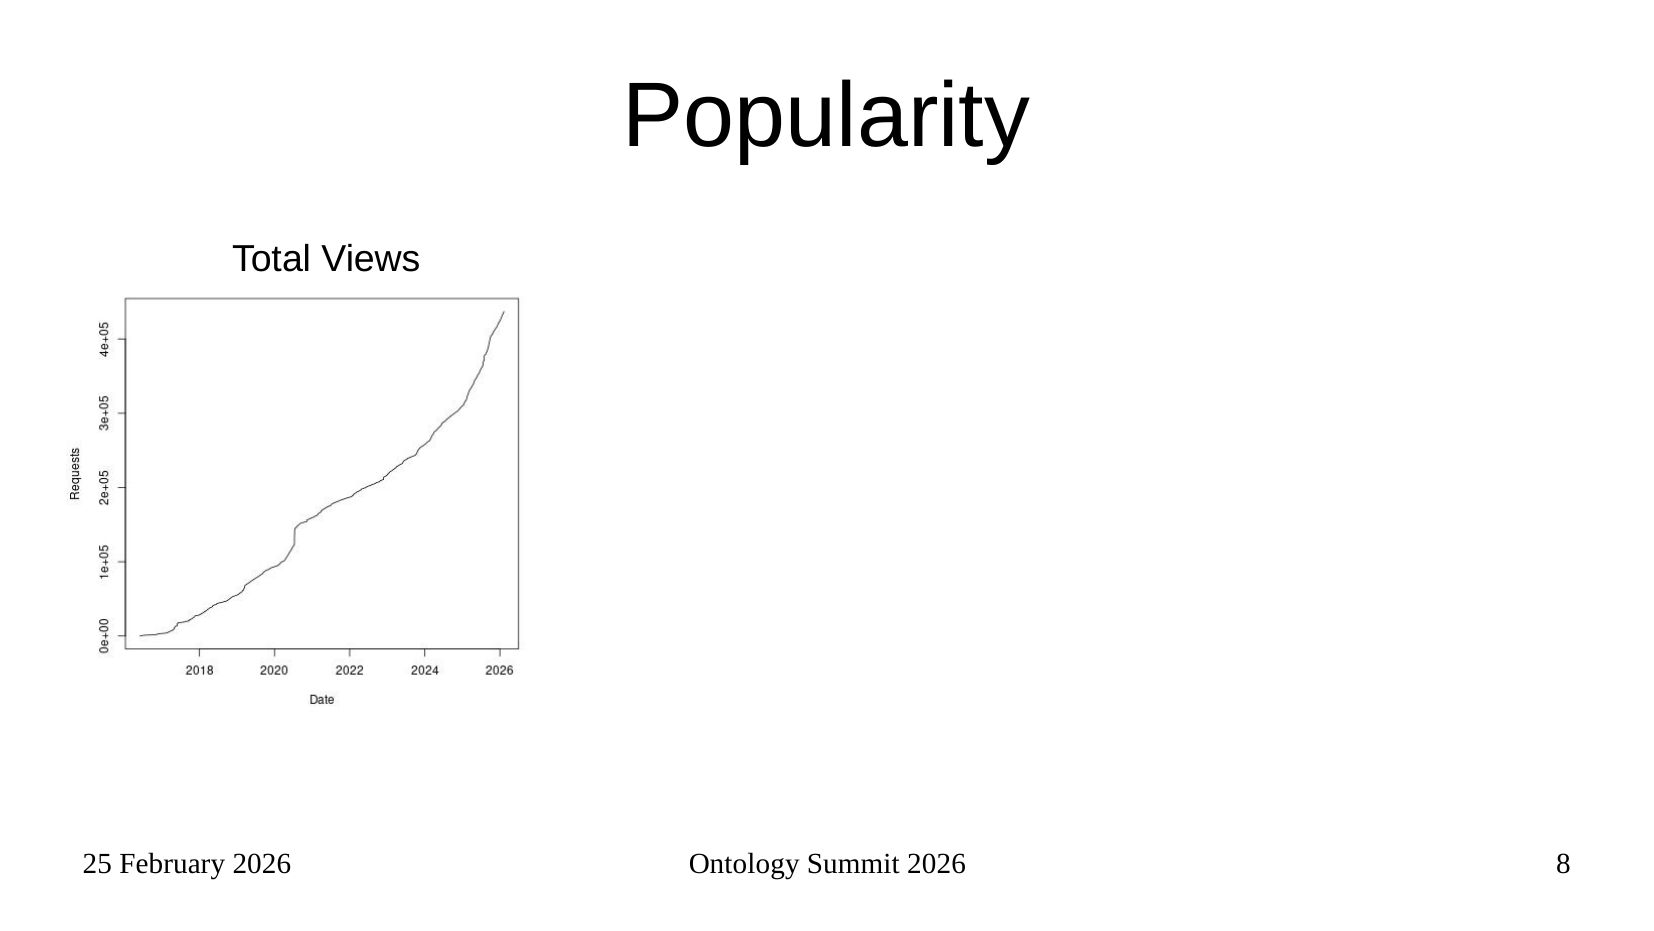

# Popularity
Total Views
25 February 2026
Ontology Summit 2026
8